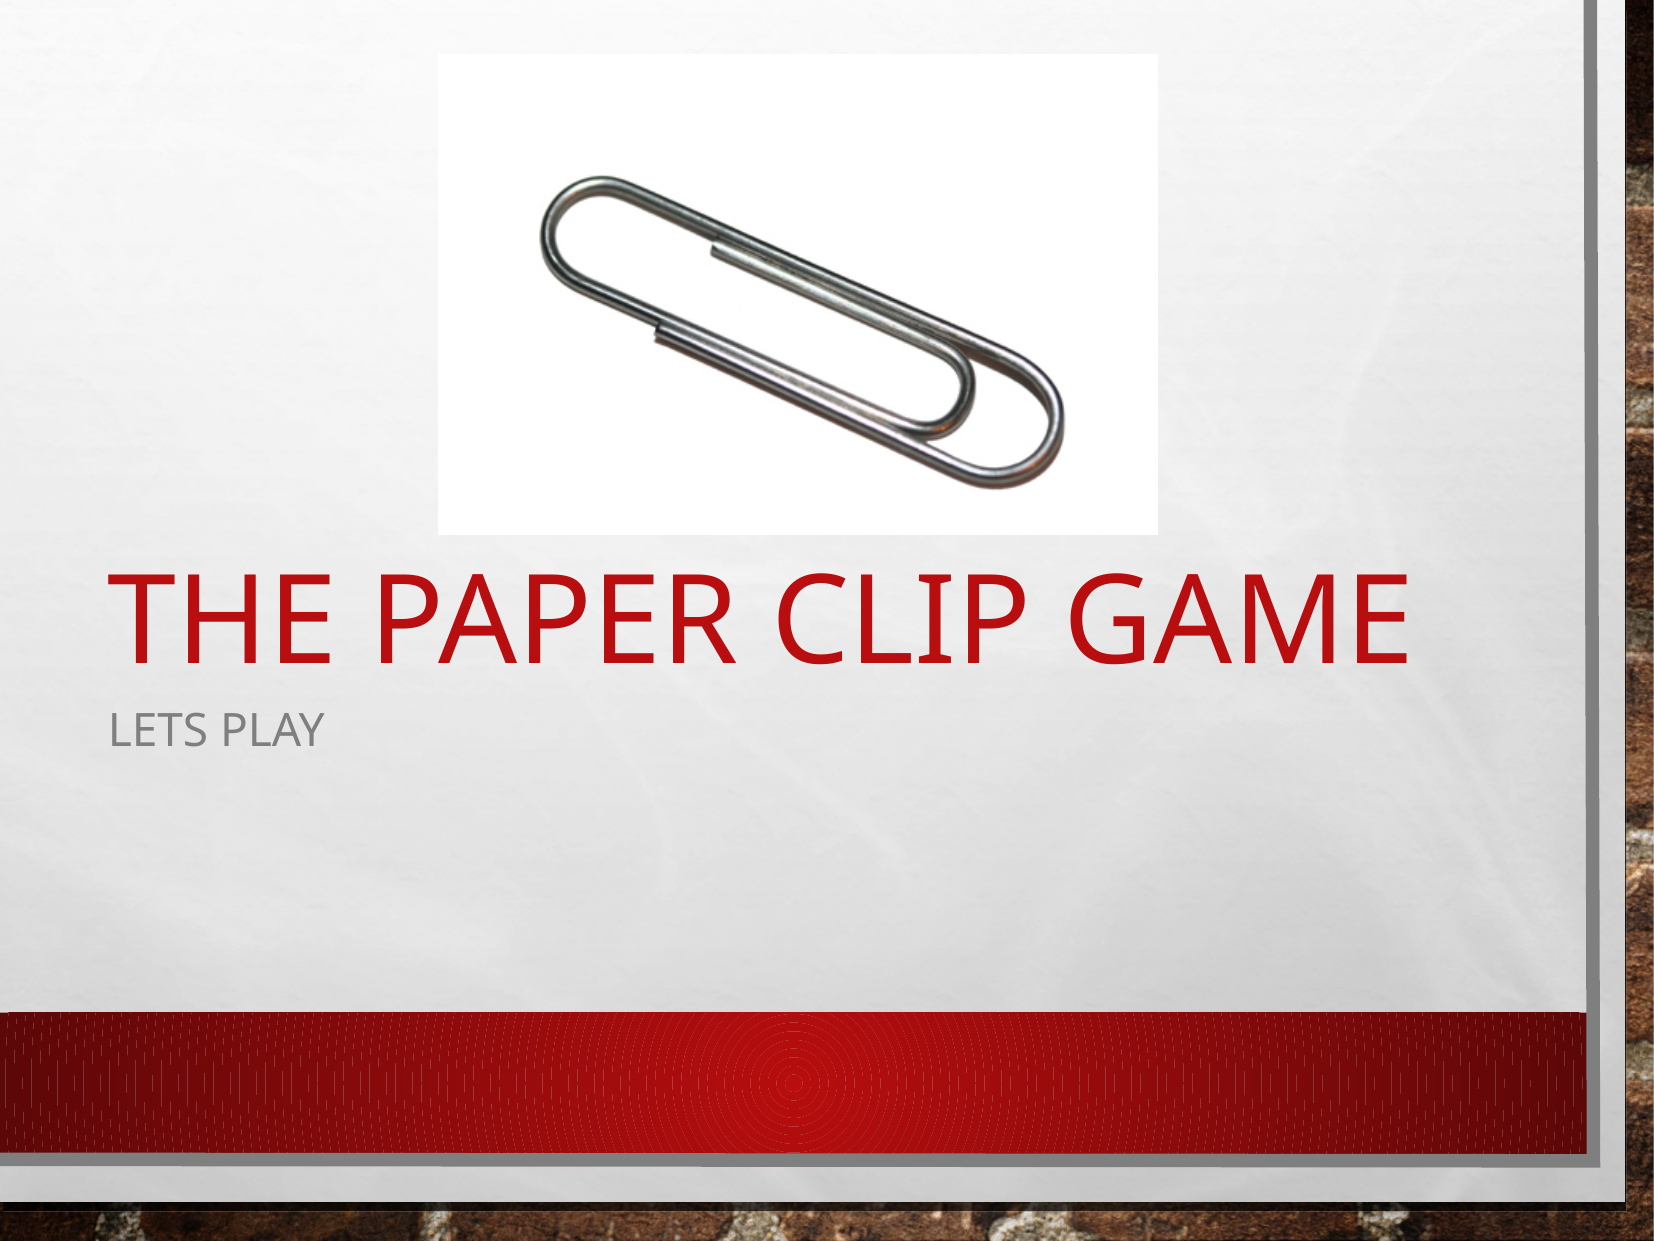

# THE PAPER CLIP GAME
LETS PLAY